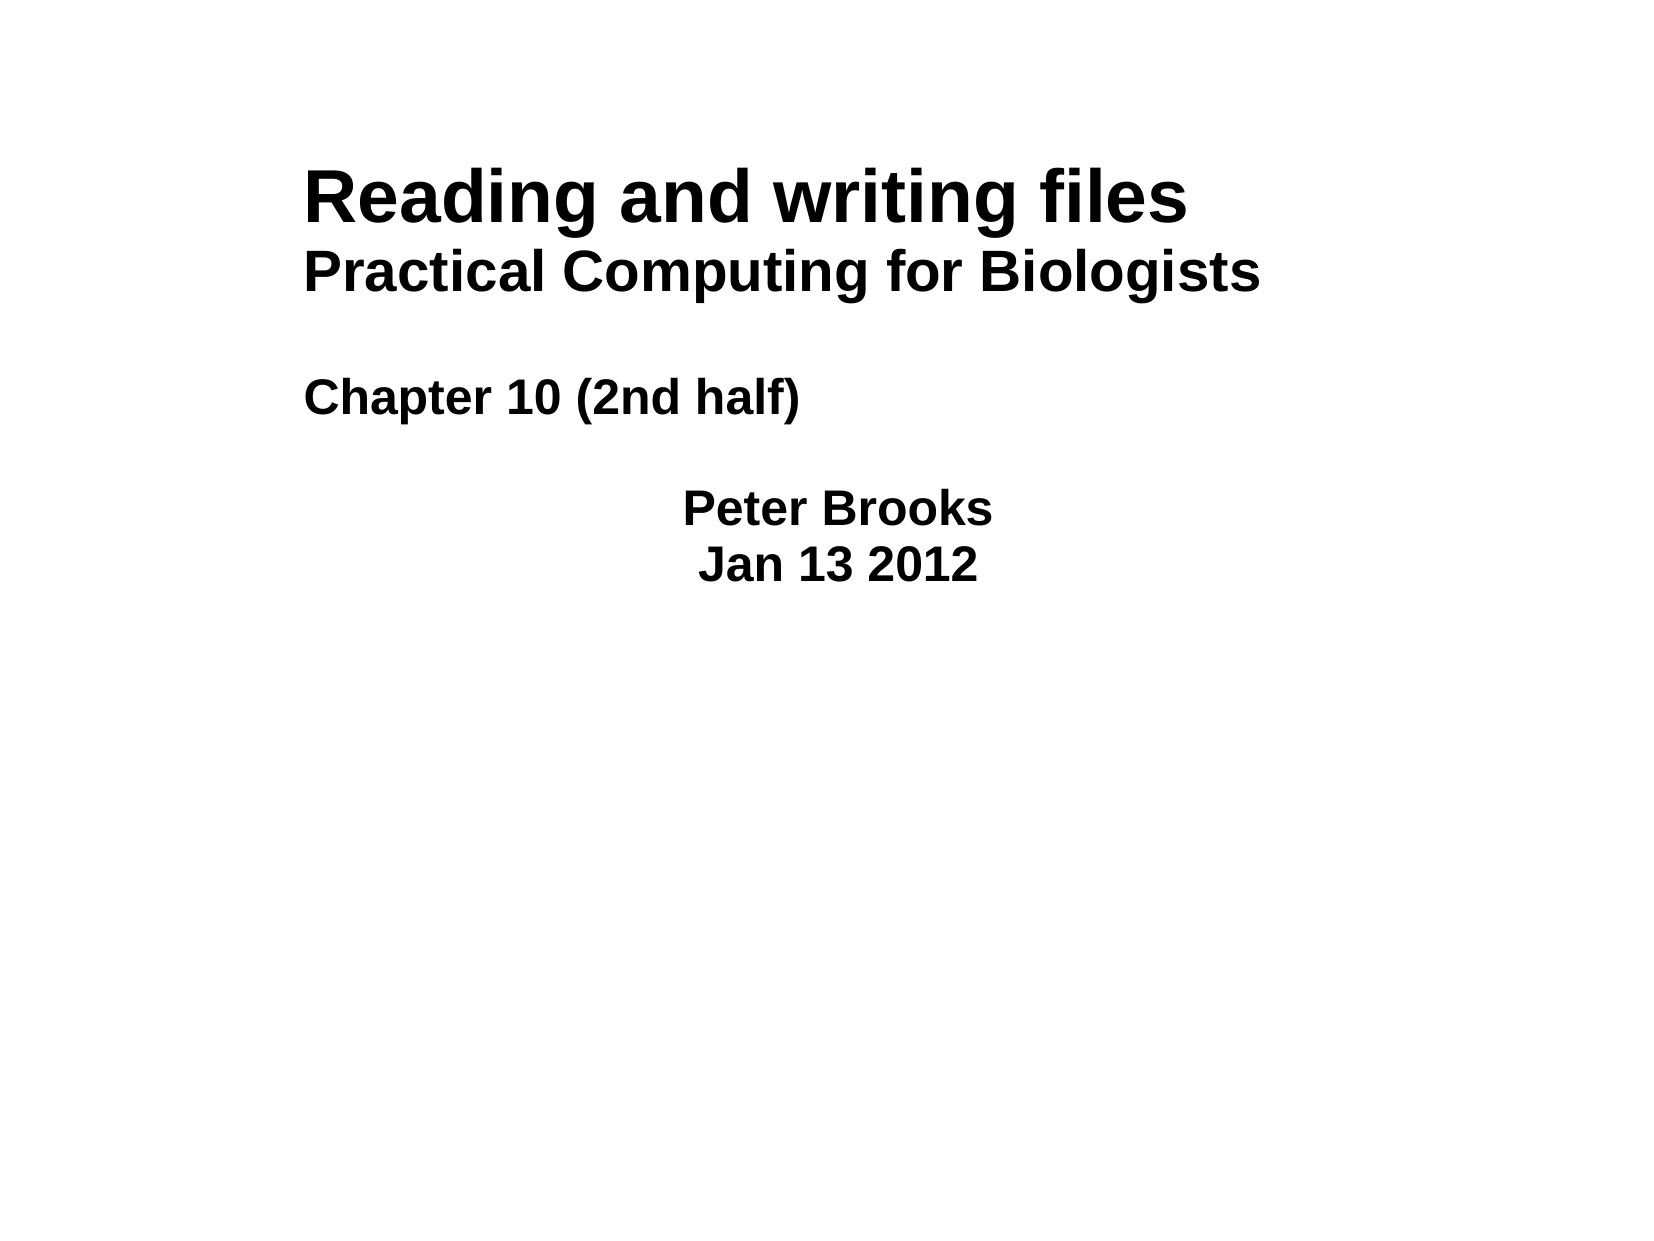

Reading and writing files
Practical Computing for Biologists
Chapter 10 (2nd half)
Peter Brooks
Jan 13 2012